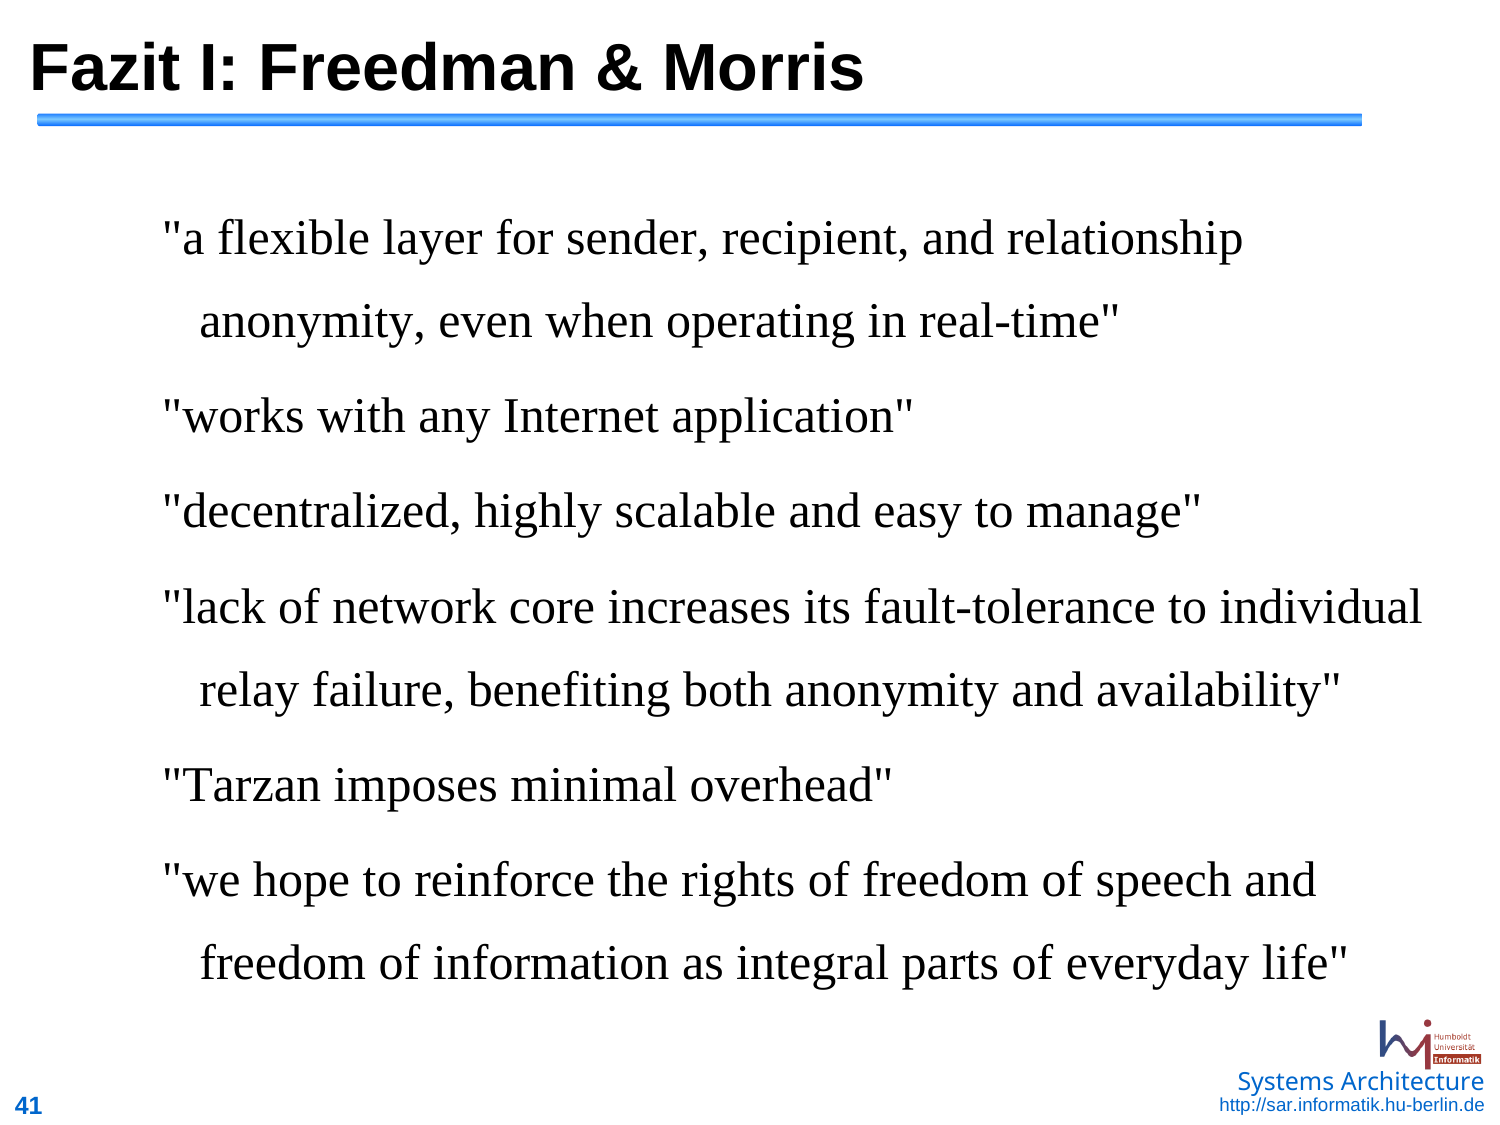

# Fazit I: Freedman & Morris
"a flexible layer for sender, recipient, and relationship anonymity, even when operating in real-time"
"works with any Internet application"
"decentralized, highly scalable and easy to manage"
"lack of network core increases its fault-tolerance to individual relay failure, benefiting both anonymity and availability"
"Tarzan imposes minimal overhead"
"we hope to reinforce the rights of freedom of speech and freedom of information as integral parts of everyday life"